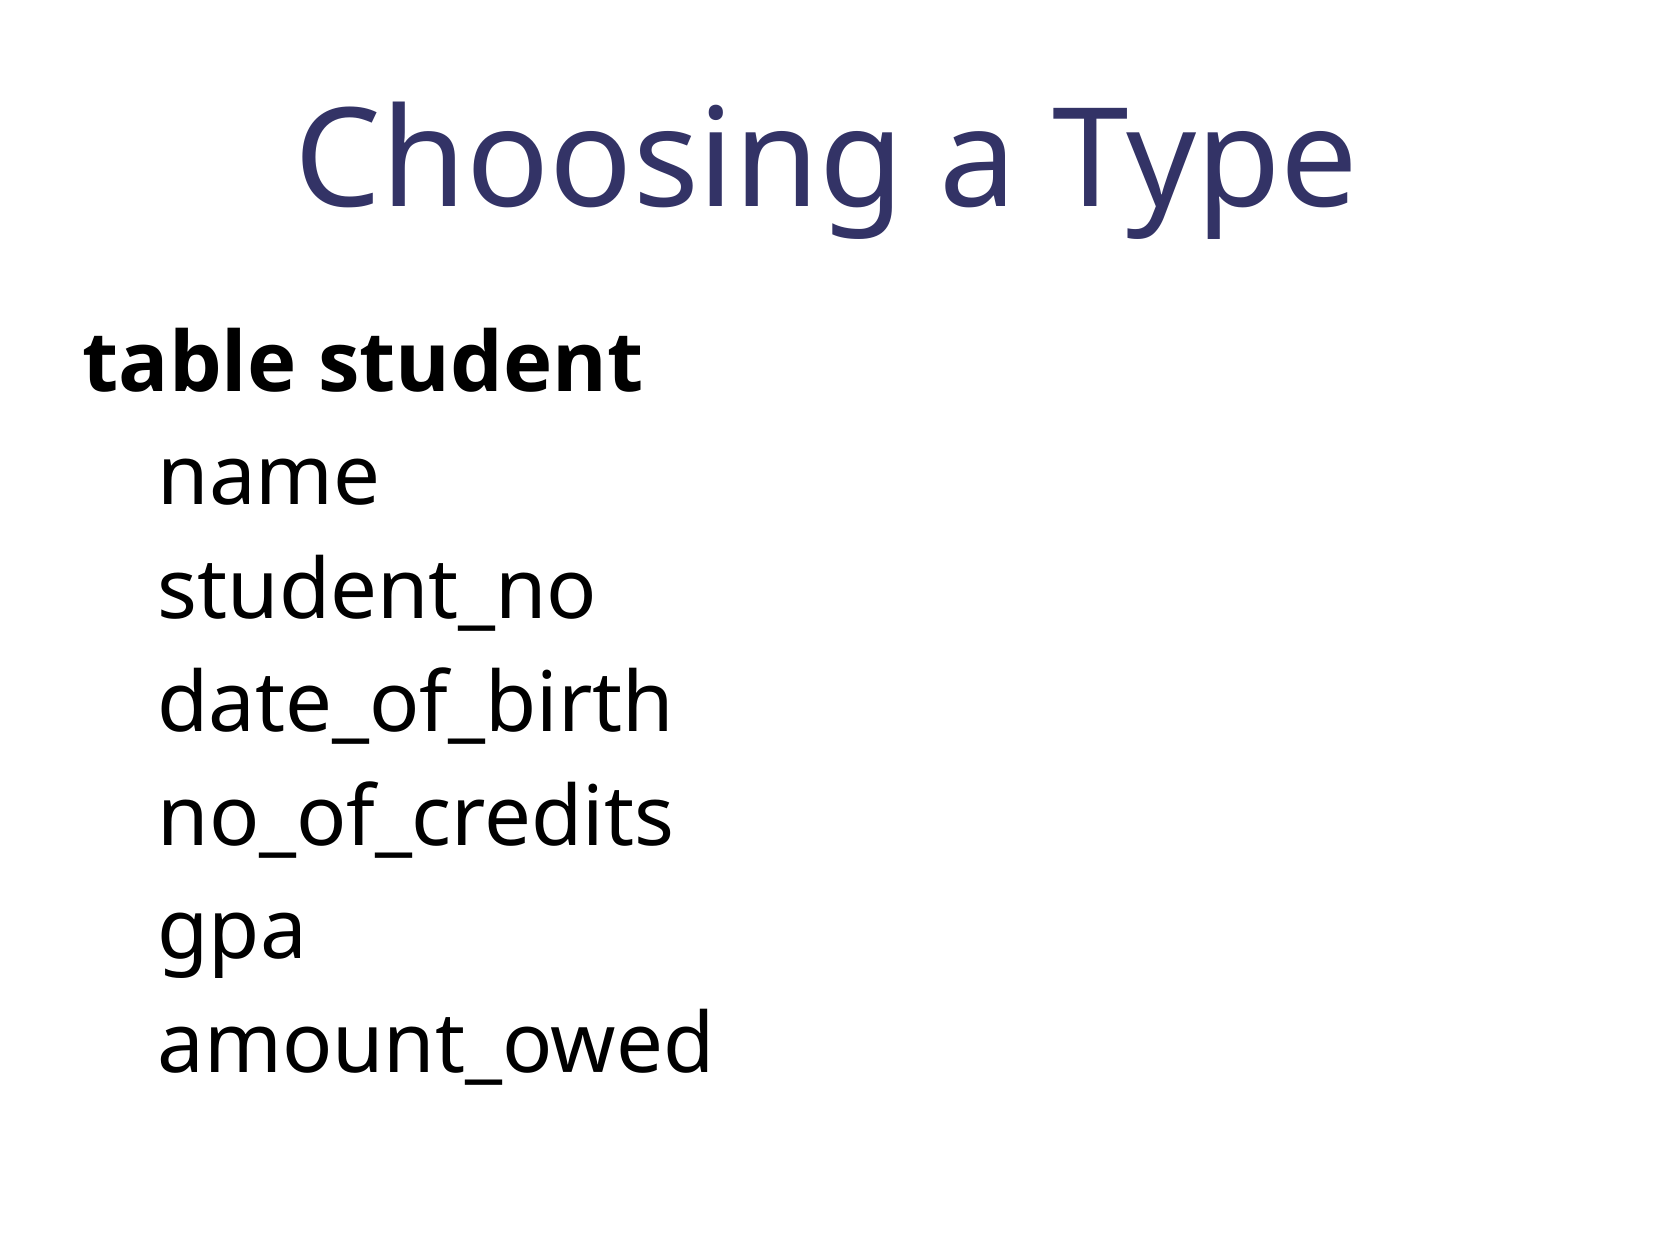

# Choosing a Type
table student
	name
	student_no
	date_of_birth
	no_of_credits
	gpa
	amount_owed